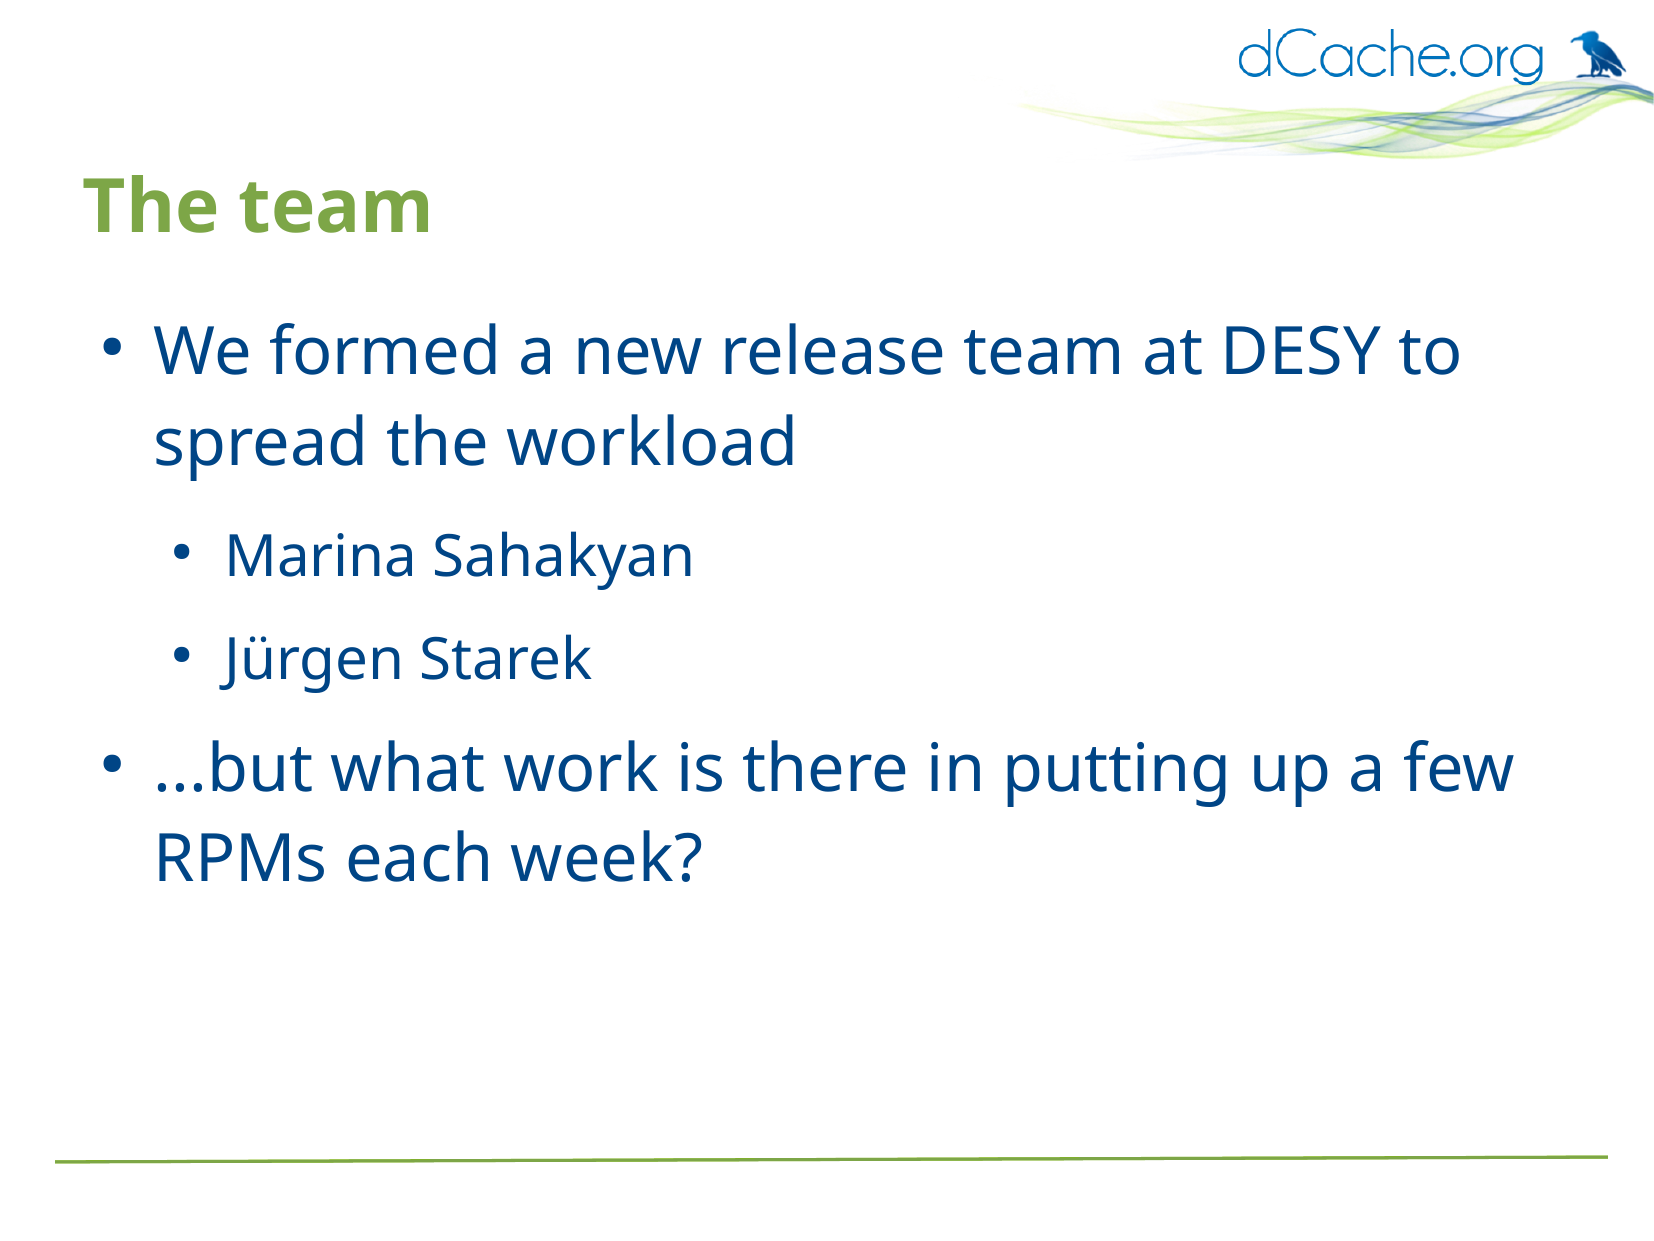

# The team
We formed a new release team at DESY to spread the workload
Marina Sahakyan
Jürgen Starek
...but what work is there in putting up a few RPMs each week?